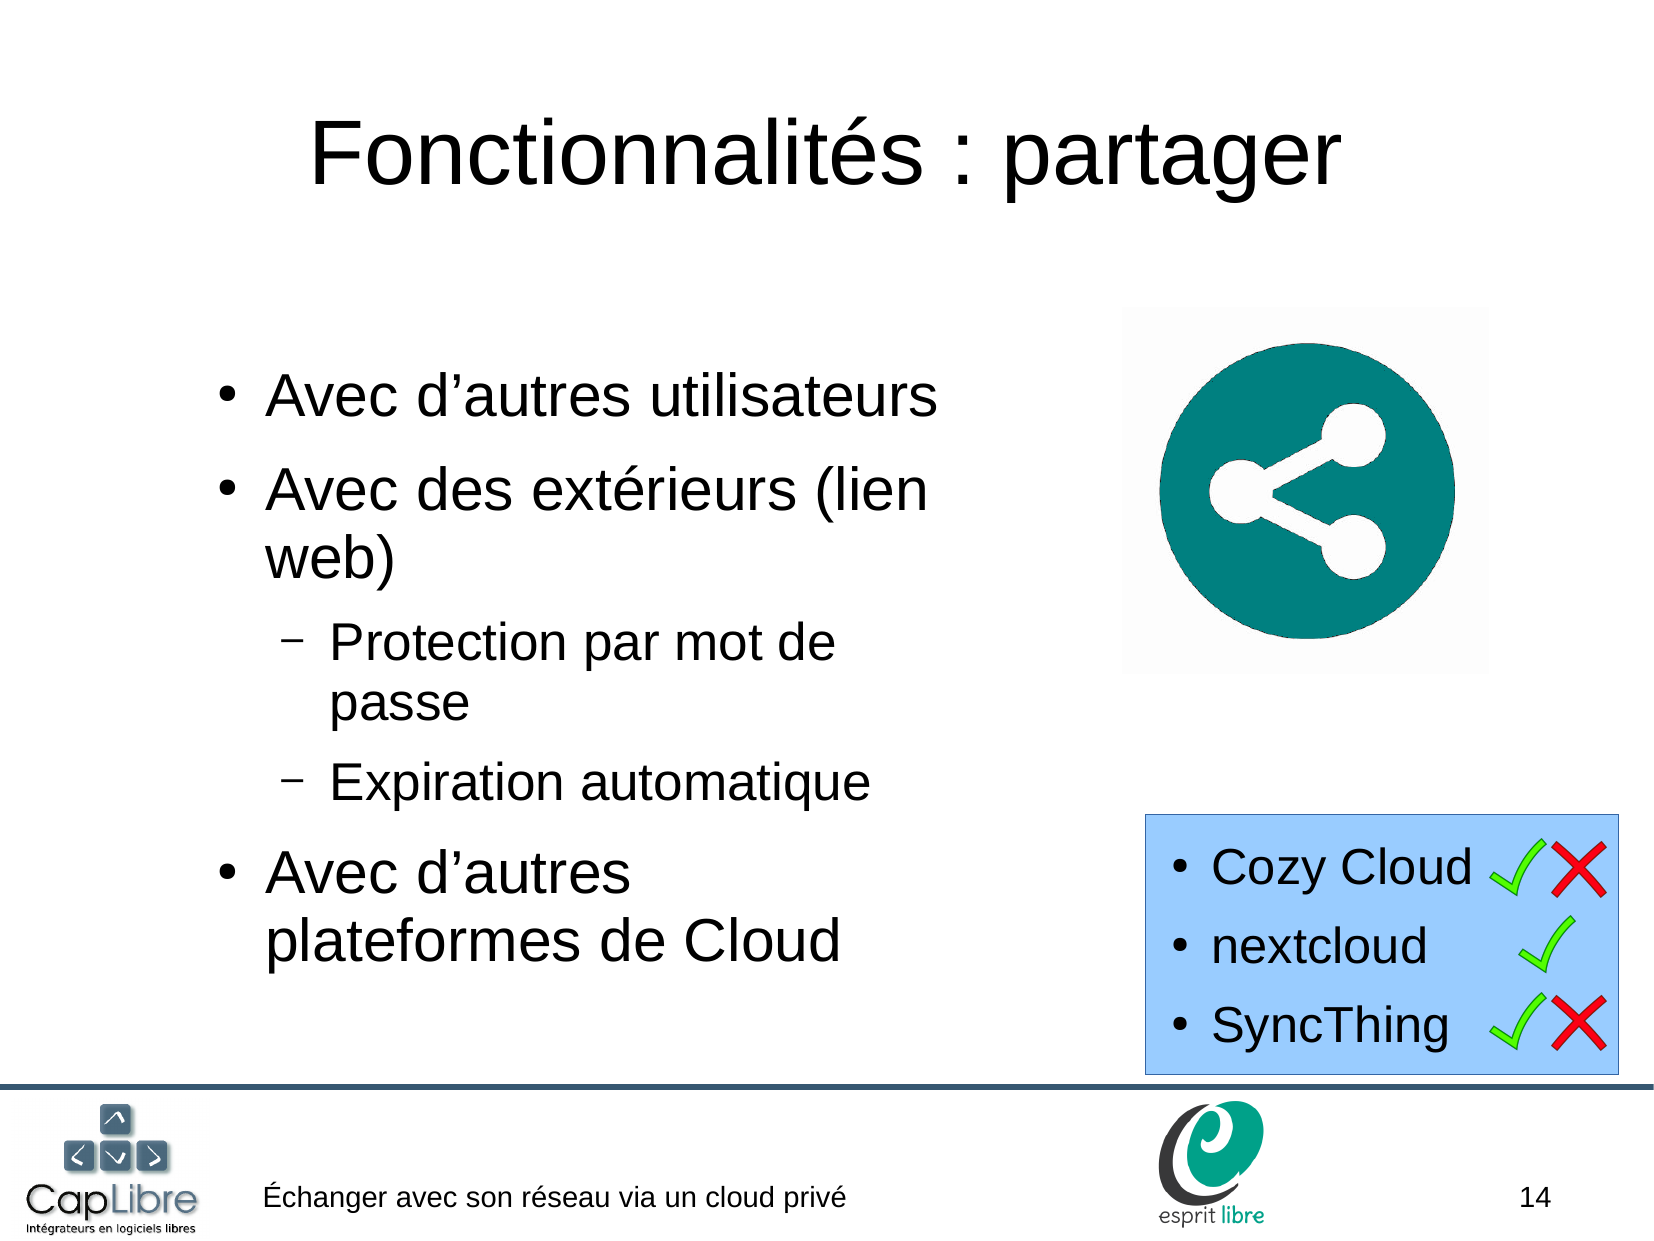

# Fonctionnalités : partager
Avec d’autres utilisateurs
Avec des extérieurs (lien web)
Protection par mot de passe
Expiration automatique
Avec d’autres plateformes de Cloud
Cozy Cloud
nextcloud
SyncThing
Échanger avec son réseau via un cloud privé